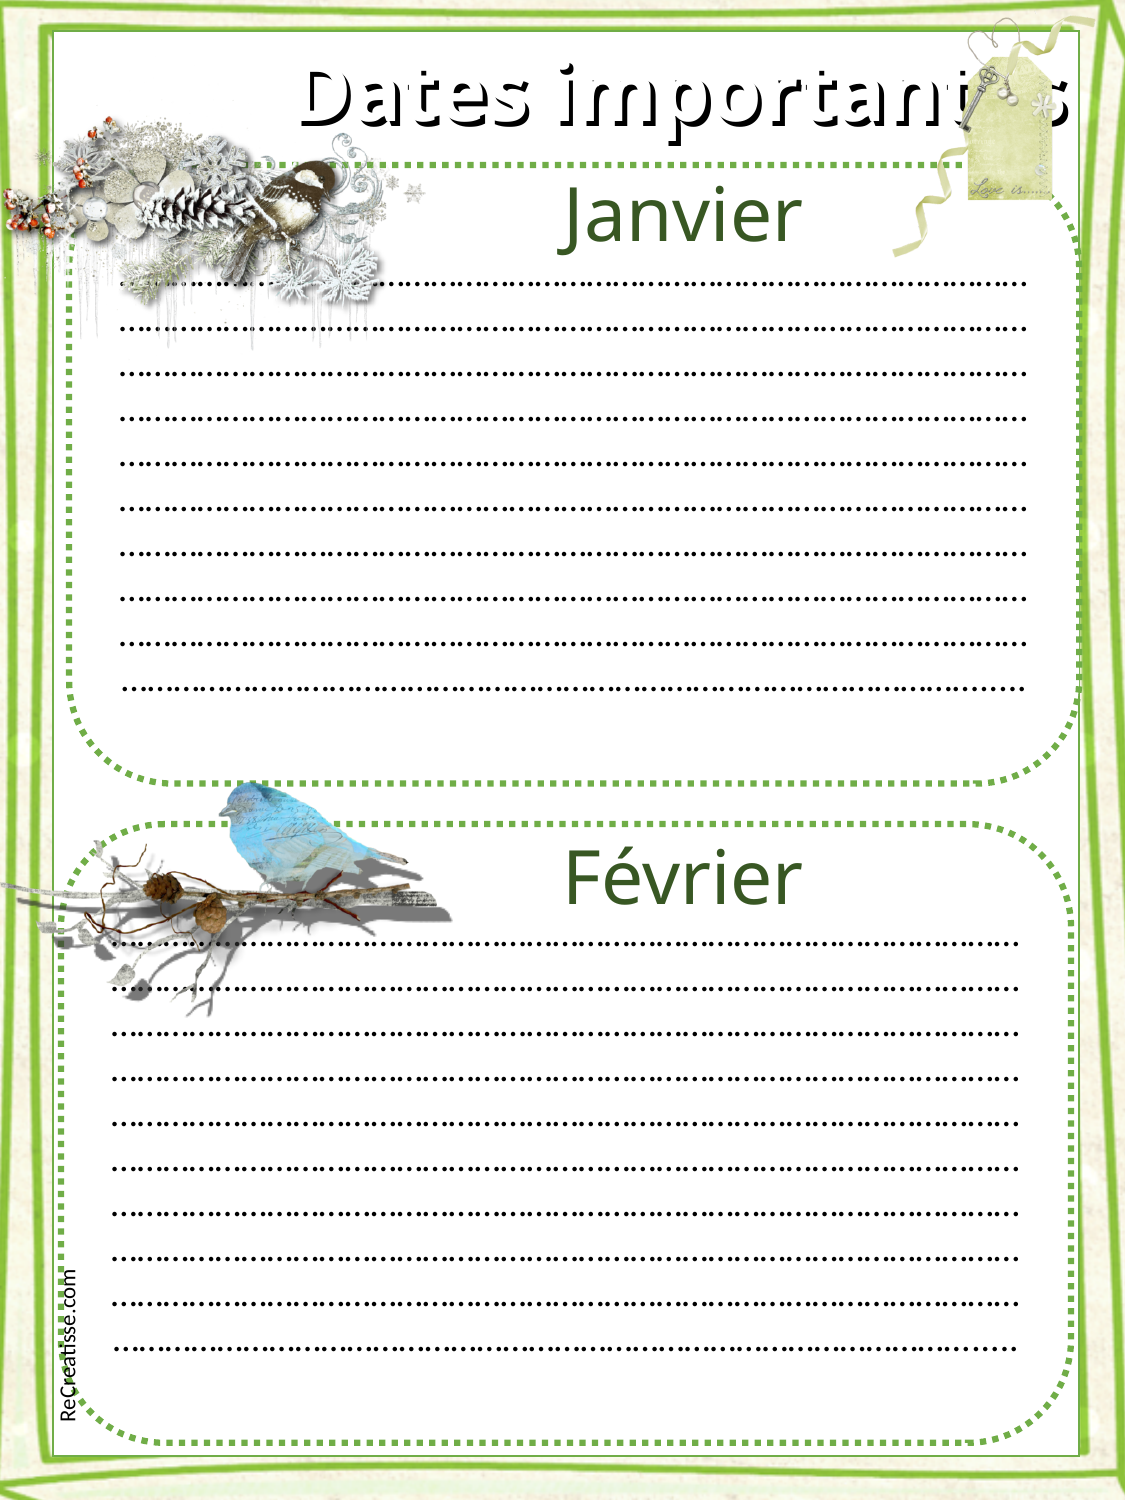

Dates importantes
Janvier
……………………………………………………………………………………………………………………………………………………………………………………………………………………………………………………………………………………………………………………………………………………………………………………………………………………………………………………………………………………………………………………………………………………………………………………………………………………………………………………………………………………………………………………………………………………………………………………………………………………………………………………………………………………………………………………………………………………………….....
Février
……………………………………………………………………………………………………………………………………………………………………………………………………………………………………………………………………………………………………………………………………………………………………………………………………………………………………………………………………………………………………………………………………………………………………………………………………………………………………………………………………………………………………………………………………………………………………………………………………………………………………………………………………………………………………………………………………………………………….....
ReCreatisse.com